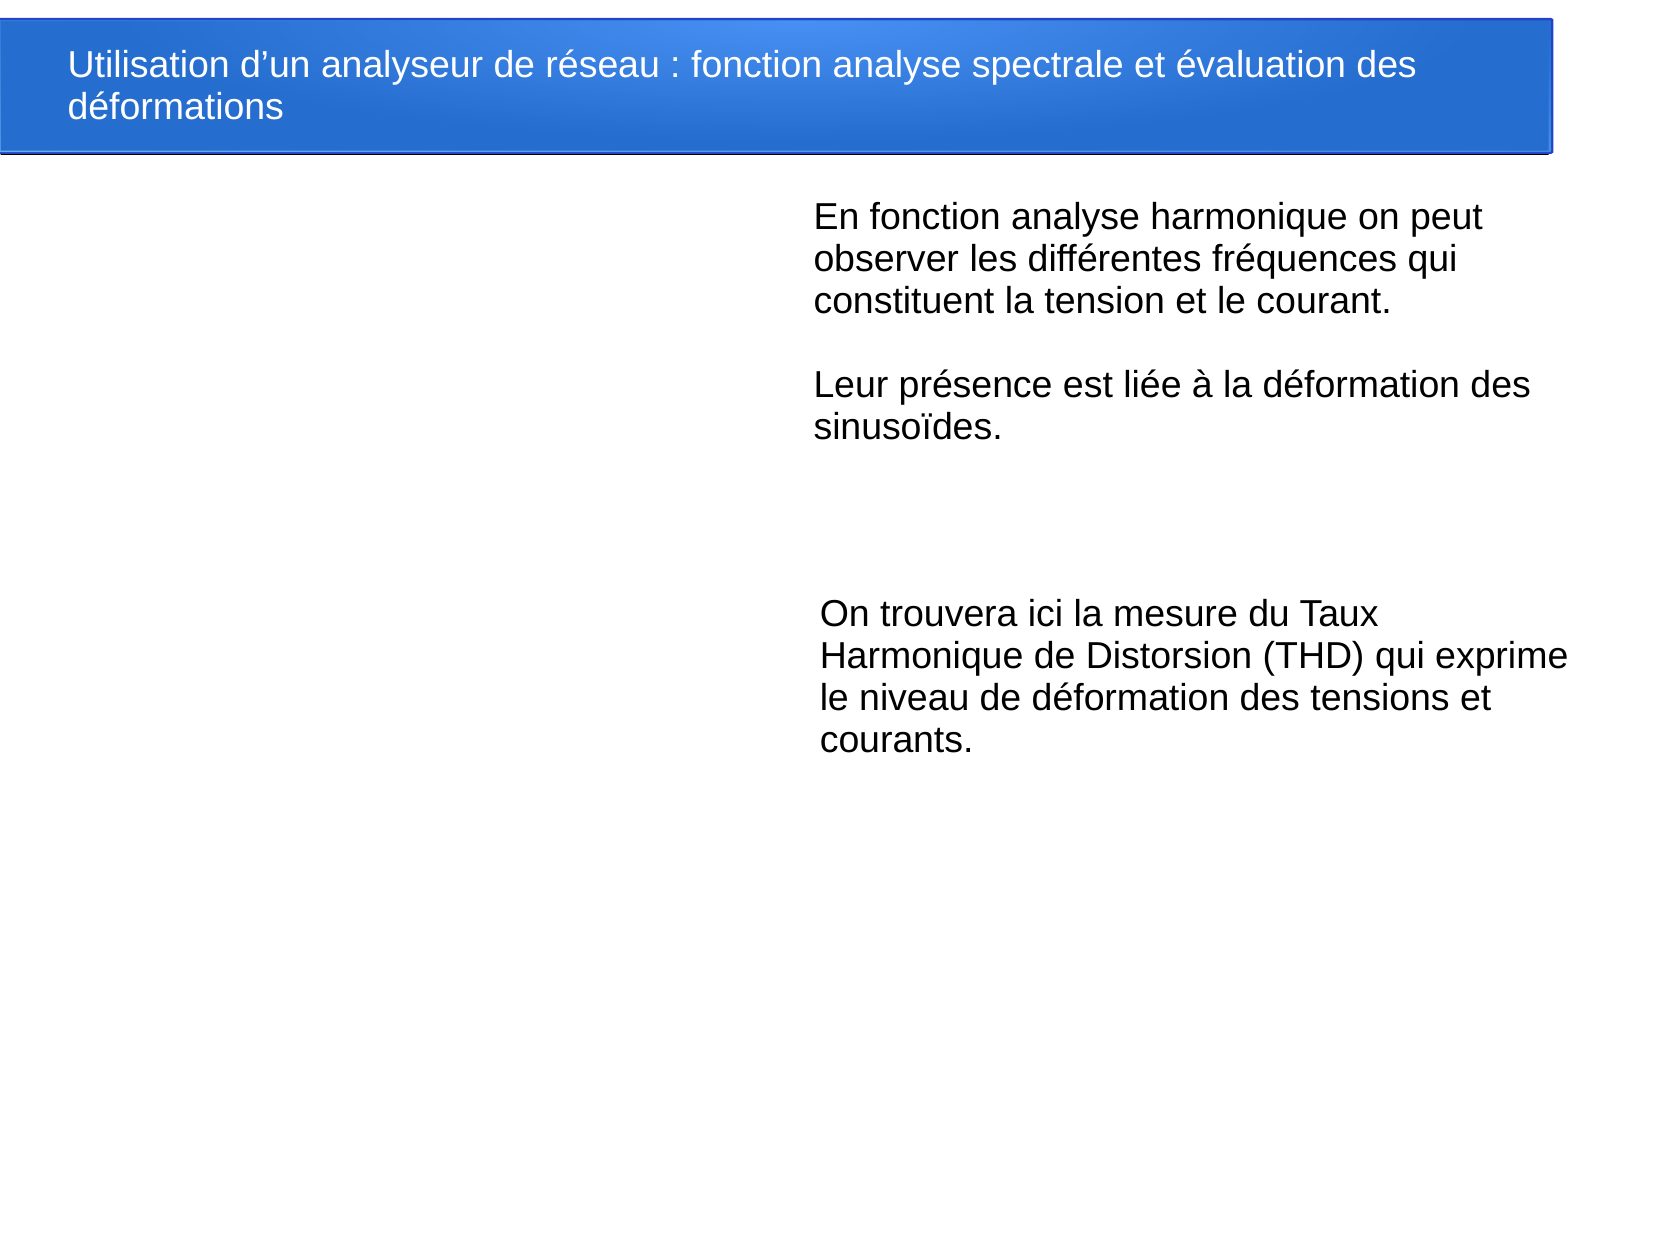

Utilisation d’un analyseur de réseau : fonction analyse spectrale et évaluation des déformations
En fonction analyse harmonique on peut observer les différentes fréquences qui constituent la tension et le courant.
Leur présence est liée à la déformation des sinusoïdes.
On trouvera ici la mesure du Taux Harmonique de Distorsion (THD) qui exprime le niveau de déformation des tensions et courants.